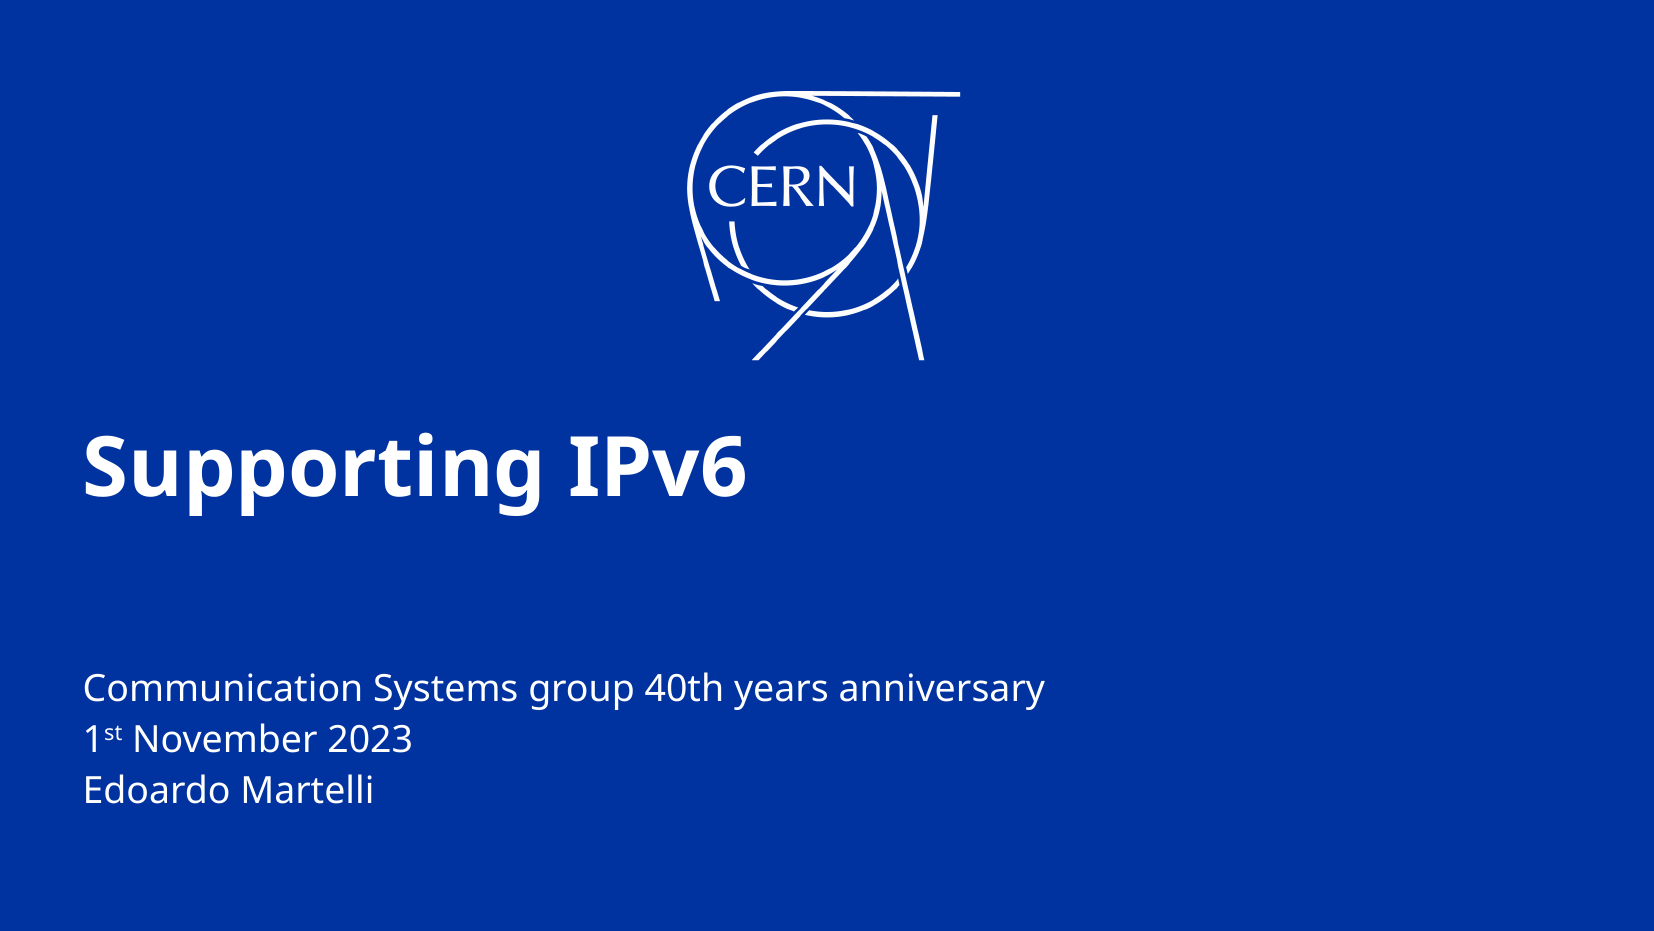

# Supporting IPv6
Communication Systems group 40th years anniversary
1st November 2023
Edoardo Martelli